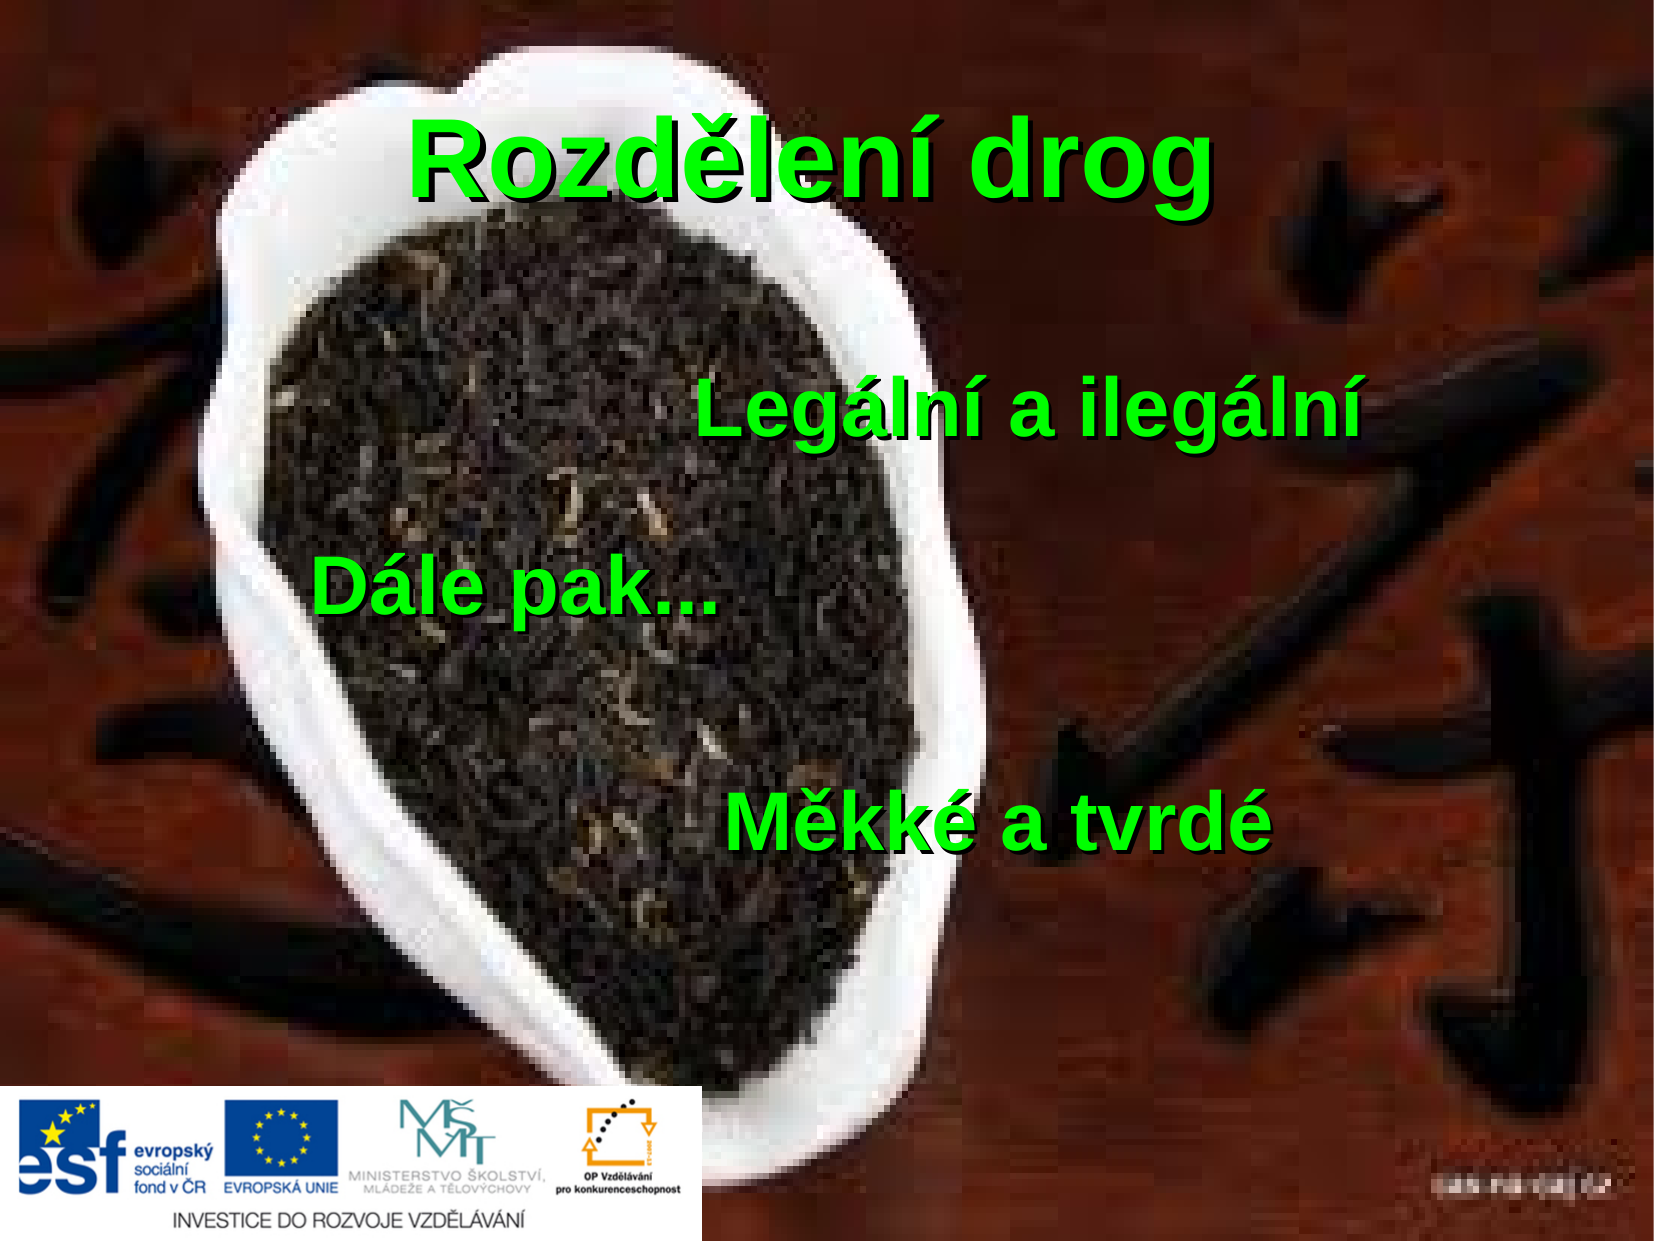

Rozdělení drog
Legální a ilegální
Dále pak...
Měkké a tvrdé